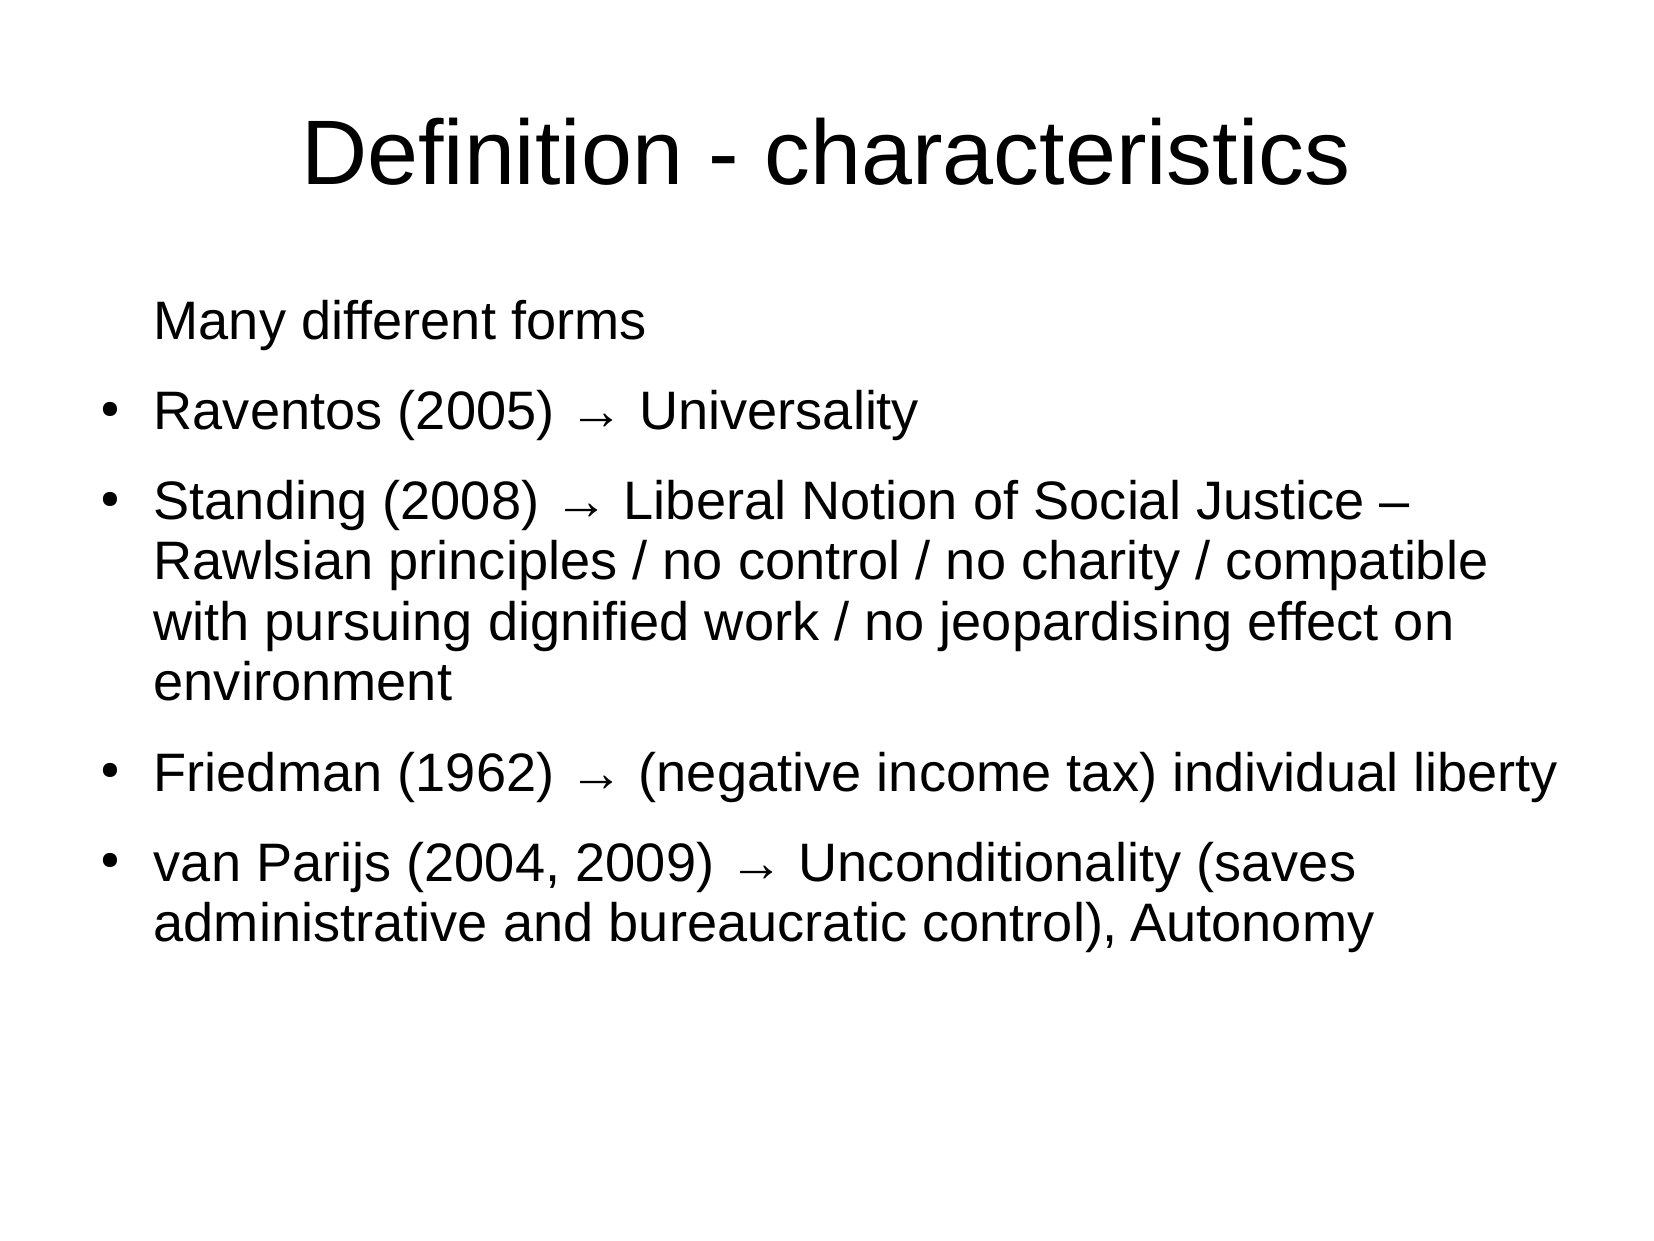

# Definition - characteristics
Many different forms
Raventos (2005) → Universality
Standing (2008) → Liberal Notion of Social Justice – Rawlsian principles / no control / no charity / compatible with pursuing dignified work / no jeopardising effect on environment
Friedman (1962) → (negative income tax) individual liberty
van Parijs (2004, 2009) → Unconditionality (saves administrative and bureaucratic control), Autonomy